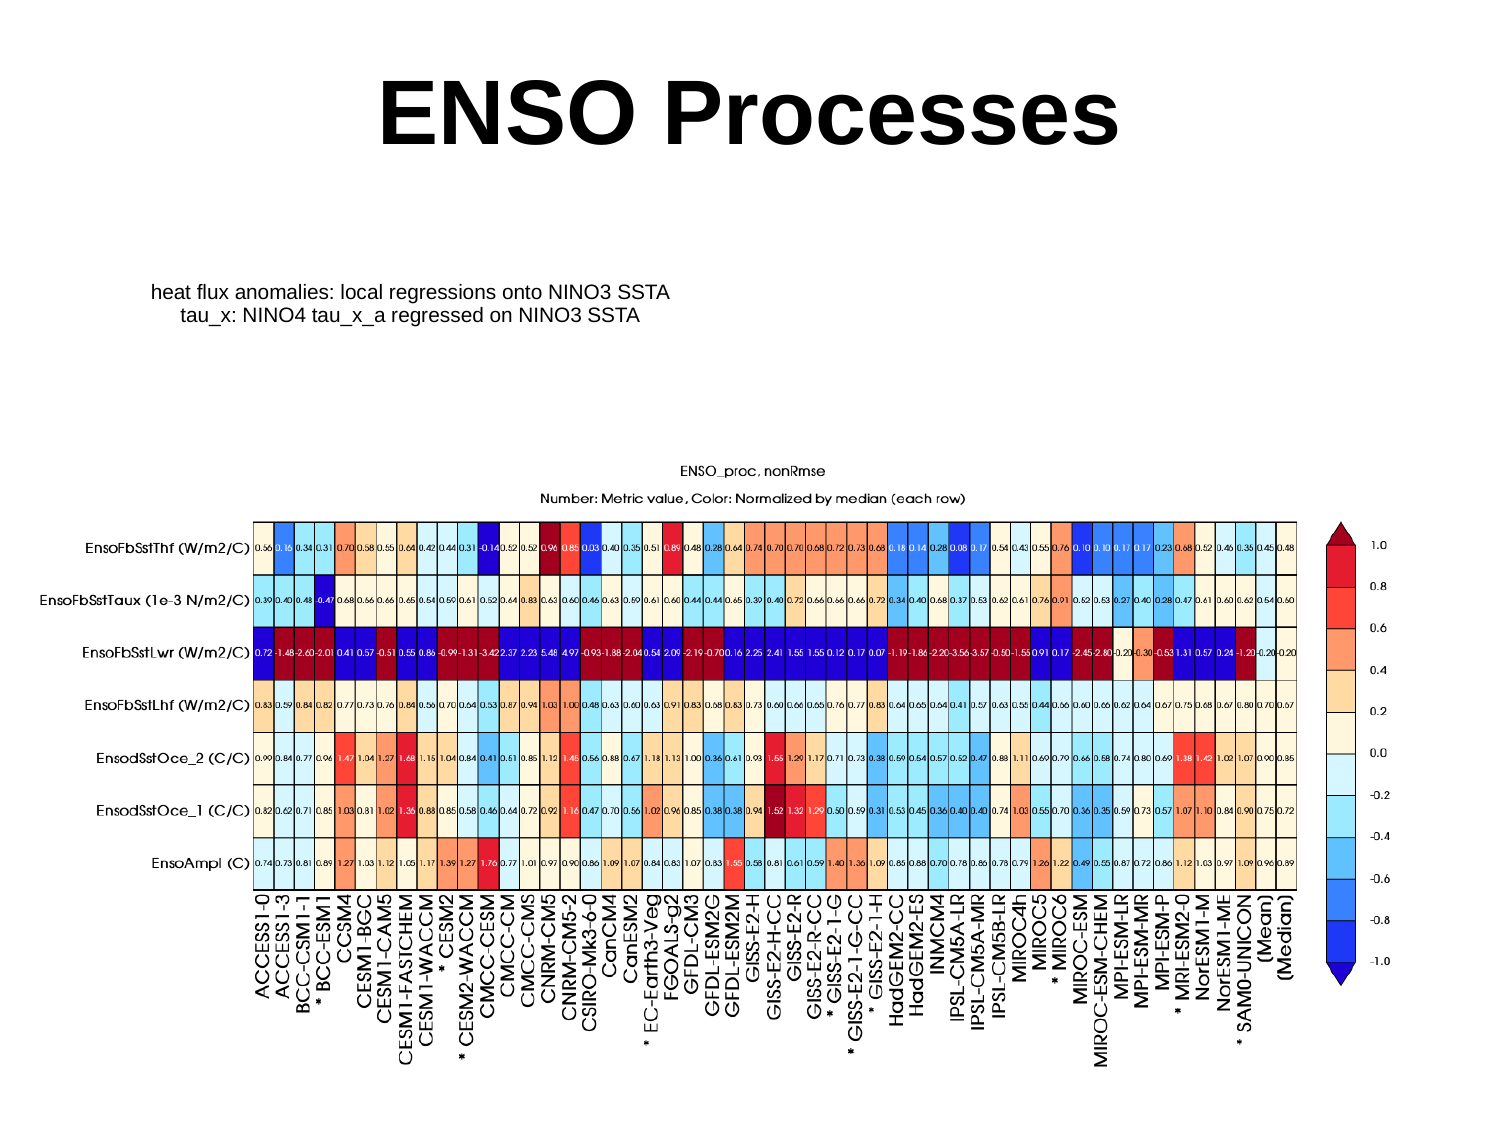

ENSO Processes
heat flux anomalies: local regressions onto NINO3 SSTA
tau_x: NINO4 tau_x_a regressed on NINO3 SSTA